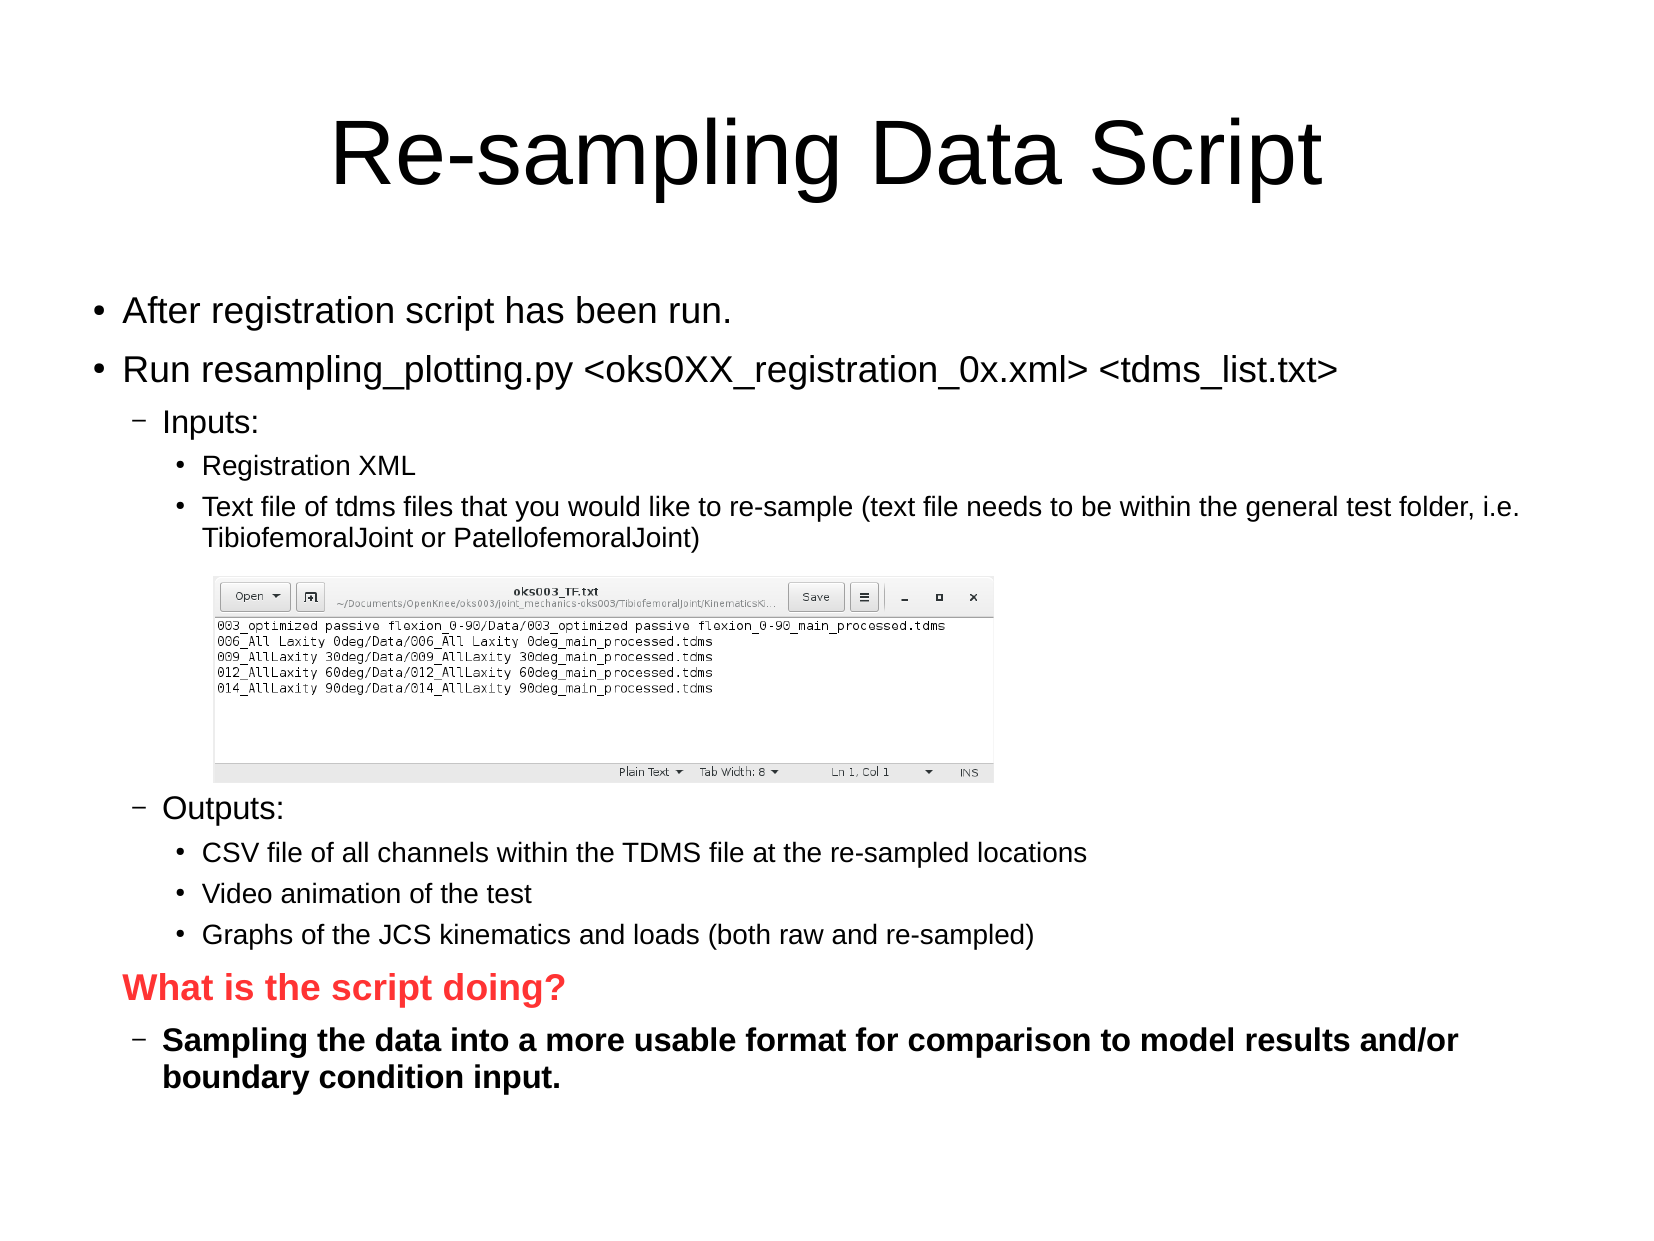

# Re-sampling Data Script
After registration script has been run.
Run resampling_plotting.py <oks0XX_registration_0x.xml> <tdms_list.txt>
Inputs:
Registration XML
Text file of tdms files that you would like to re-sample (text file needs to be within the general test folder, i.e. TibiofemoralJoint or PatellofemoralJoint)
Outputs:
CSV file of all channels within the TDMS file at the re-sampled locations
Video animation of the test
Graphs of the JCS kinematics and loads (both raw and re-sampled)
What is the script doing?
Sampling the data into a more usable format for comparison to model results and/or boundary condition input.